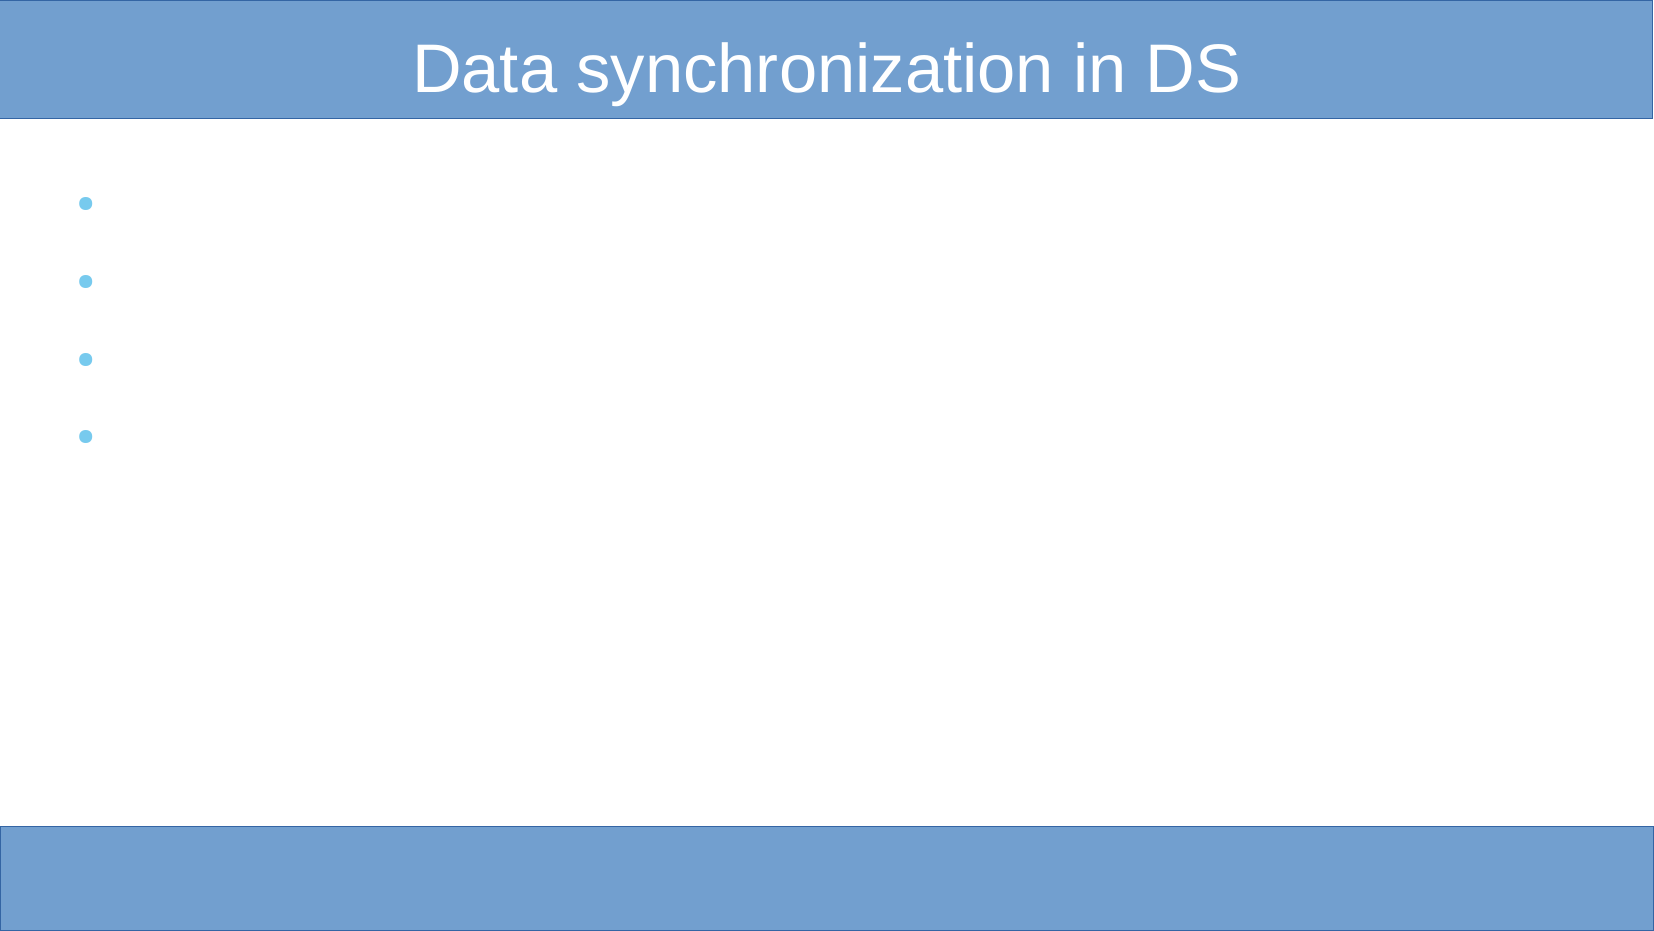

# Data synchronization in DS
Consistency: what is it? DS, node, transaction consistency.
CAP theorem
PACELC theorem (CAP extension)
Examples